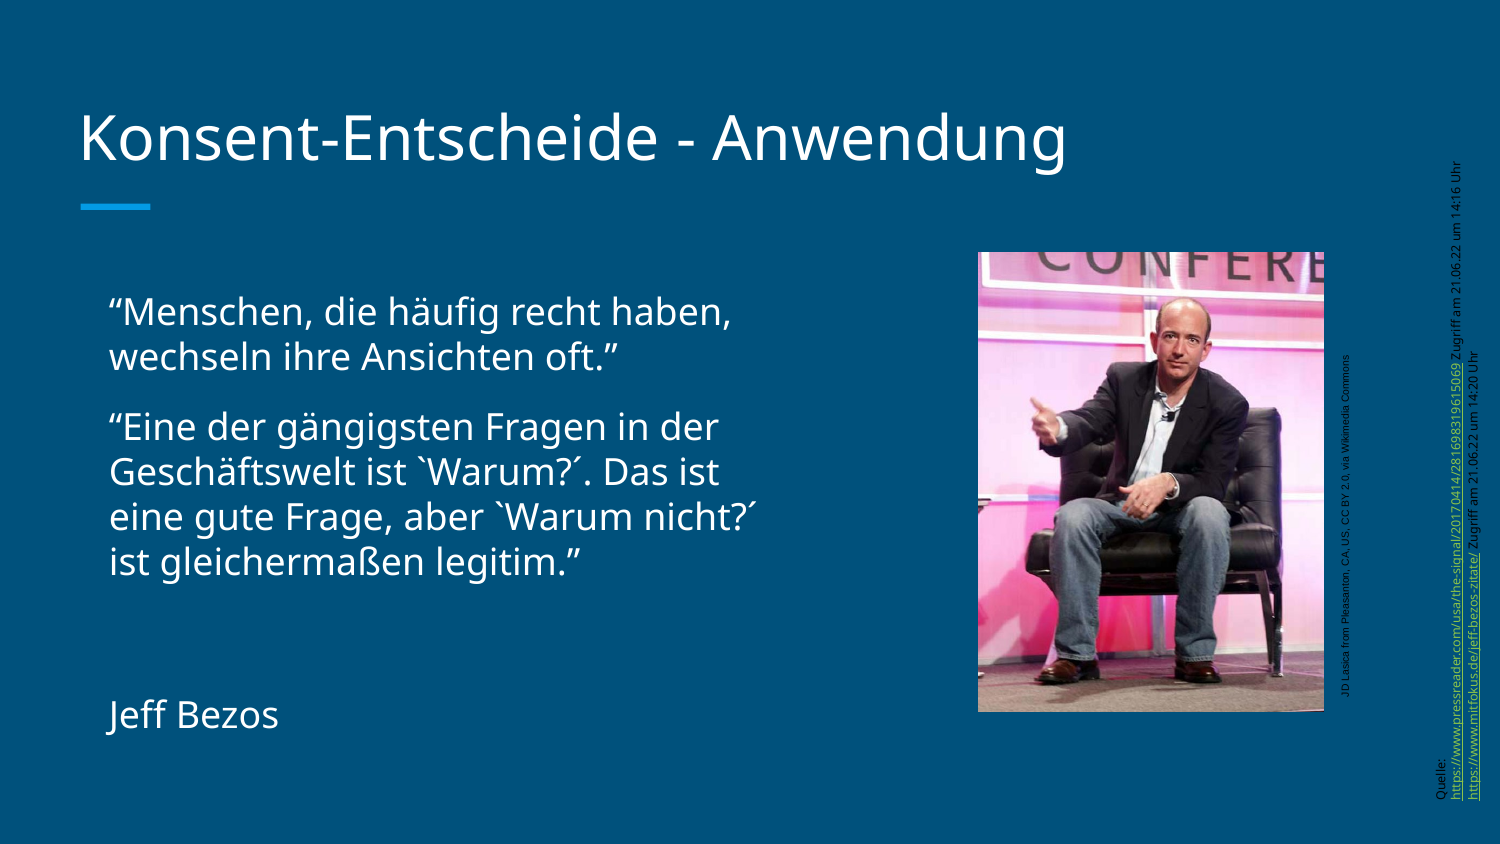

# Konsent-Entscheide - Anwendung
“Menschen, die häufig recht haben, wechseln ihre Ansichten oft.”
“Eine der gängigsten Fragen in der Geschäftswelt ist `Warum?´. Das ist eine gute Frage, aber `Warum nicht?´ ist gleichermaßen legitim.”
Jeff Bezos
Quelle:
https://www.pressreader.com/usa/the-signal/20170414/281698319615069 Zugriff am 21.06.22 um 14:16 Uhr
https://www.mitfokus.de/jeff-bezos-zitate/ Zugriff am 21.06.22 um 14:20 Uhr
JD Lasica from Pleasanton, CA, US, CC BY 2.0, via Wikimedia Commons